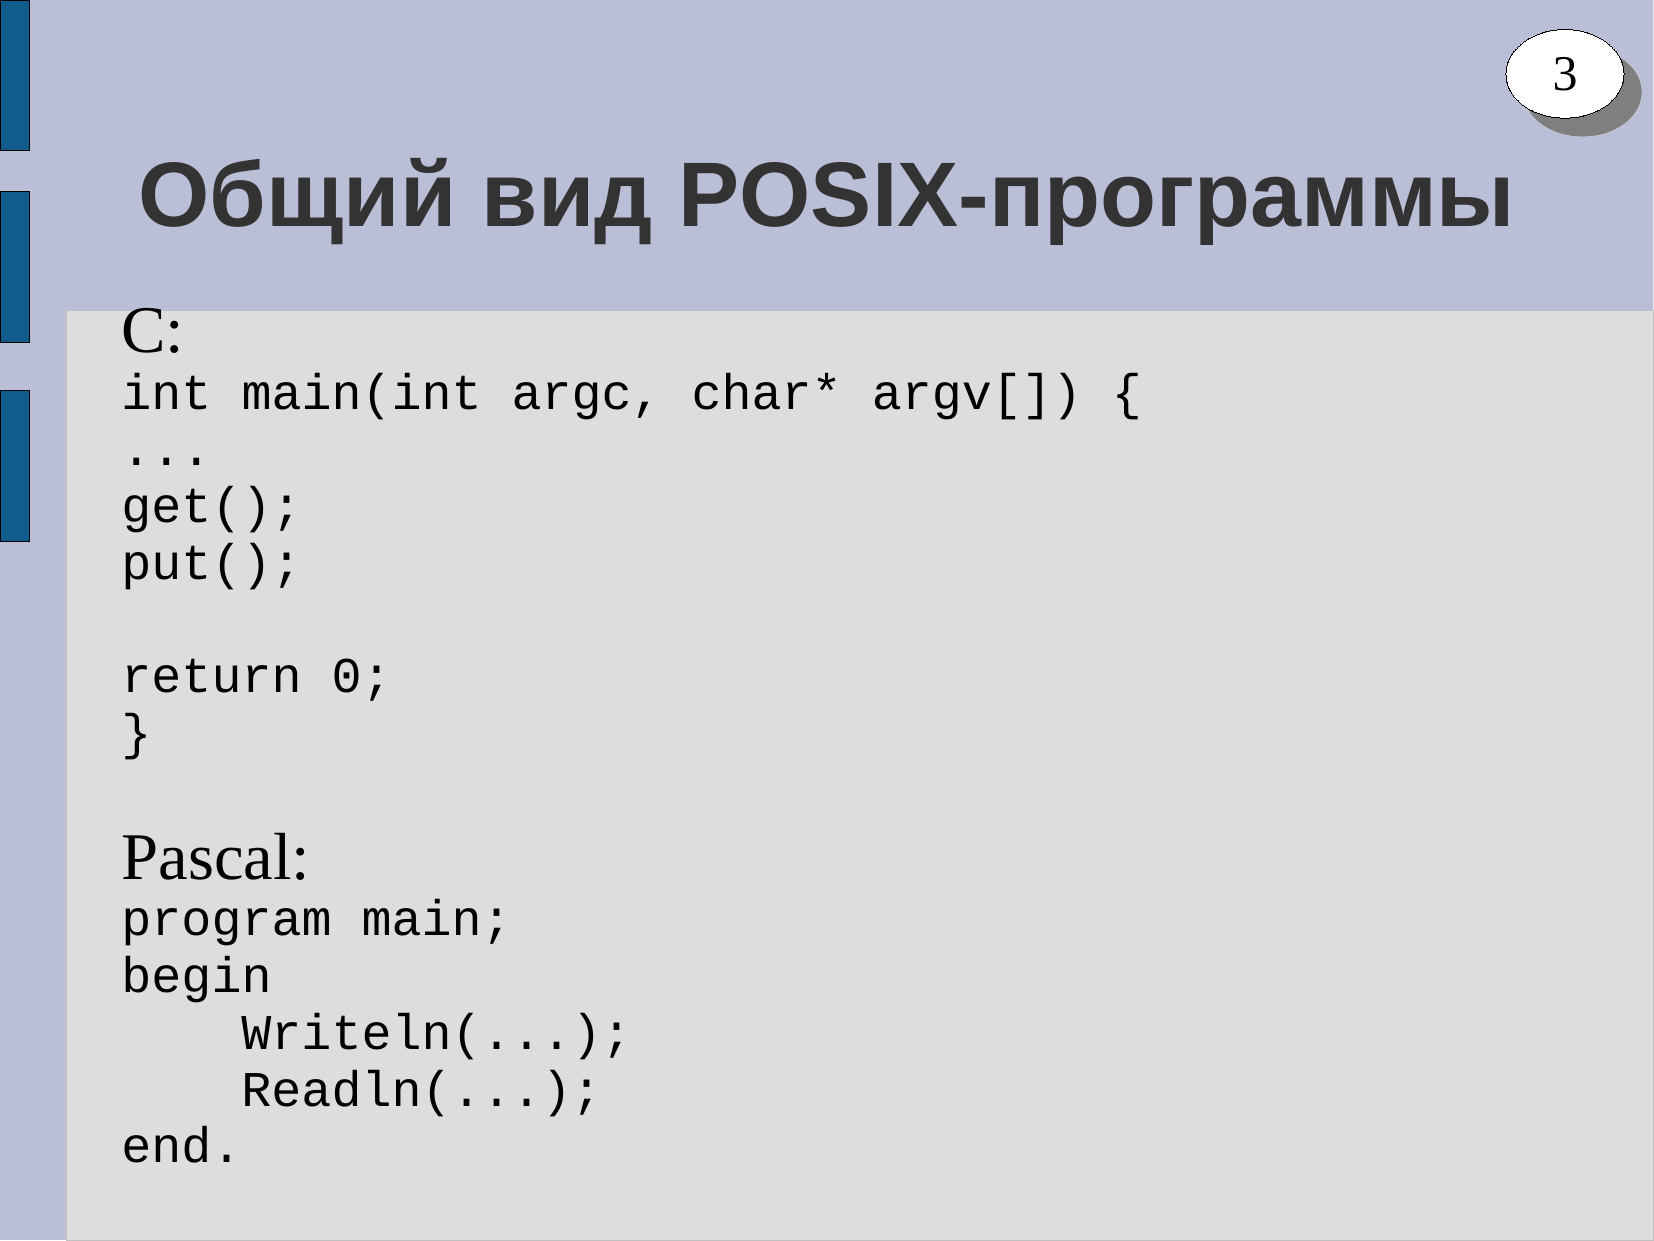

3
# Общий вид POSIX-программы
C:
int main(int argc, char* argv[]) {
...
get();
put();
return 0;
}
Pascal:
program main;
begin
 Writeln(...);
 Readln(...);
end.